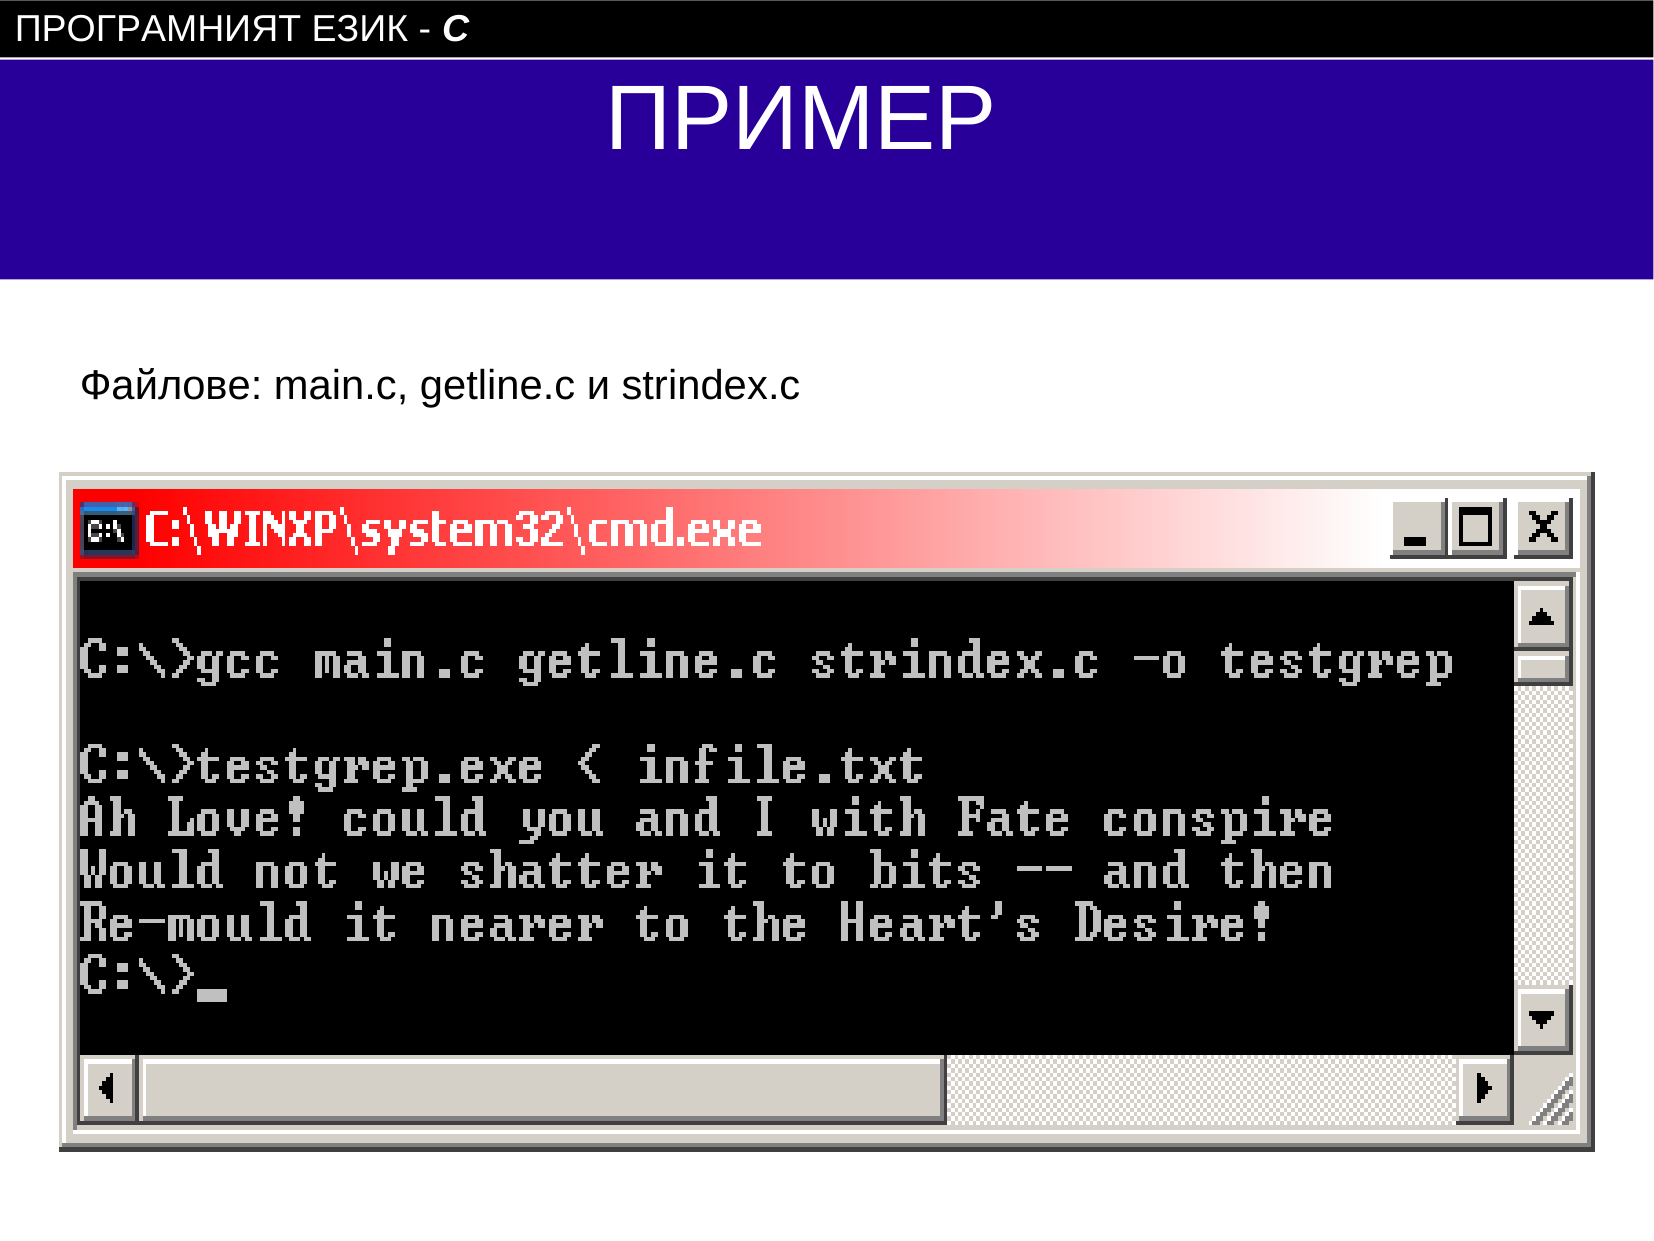

ПРОГРАМНИЯT ЕЗИК - С
								ПРИМЕР
Файлове: main.c, getline.c и strindex.c